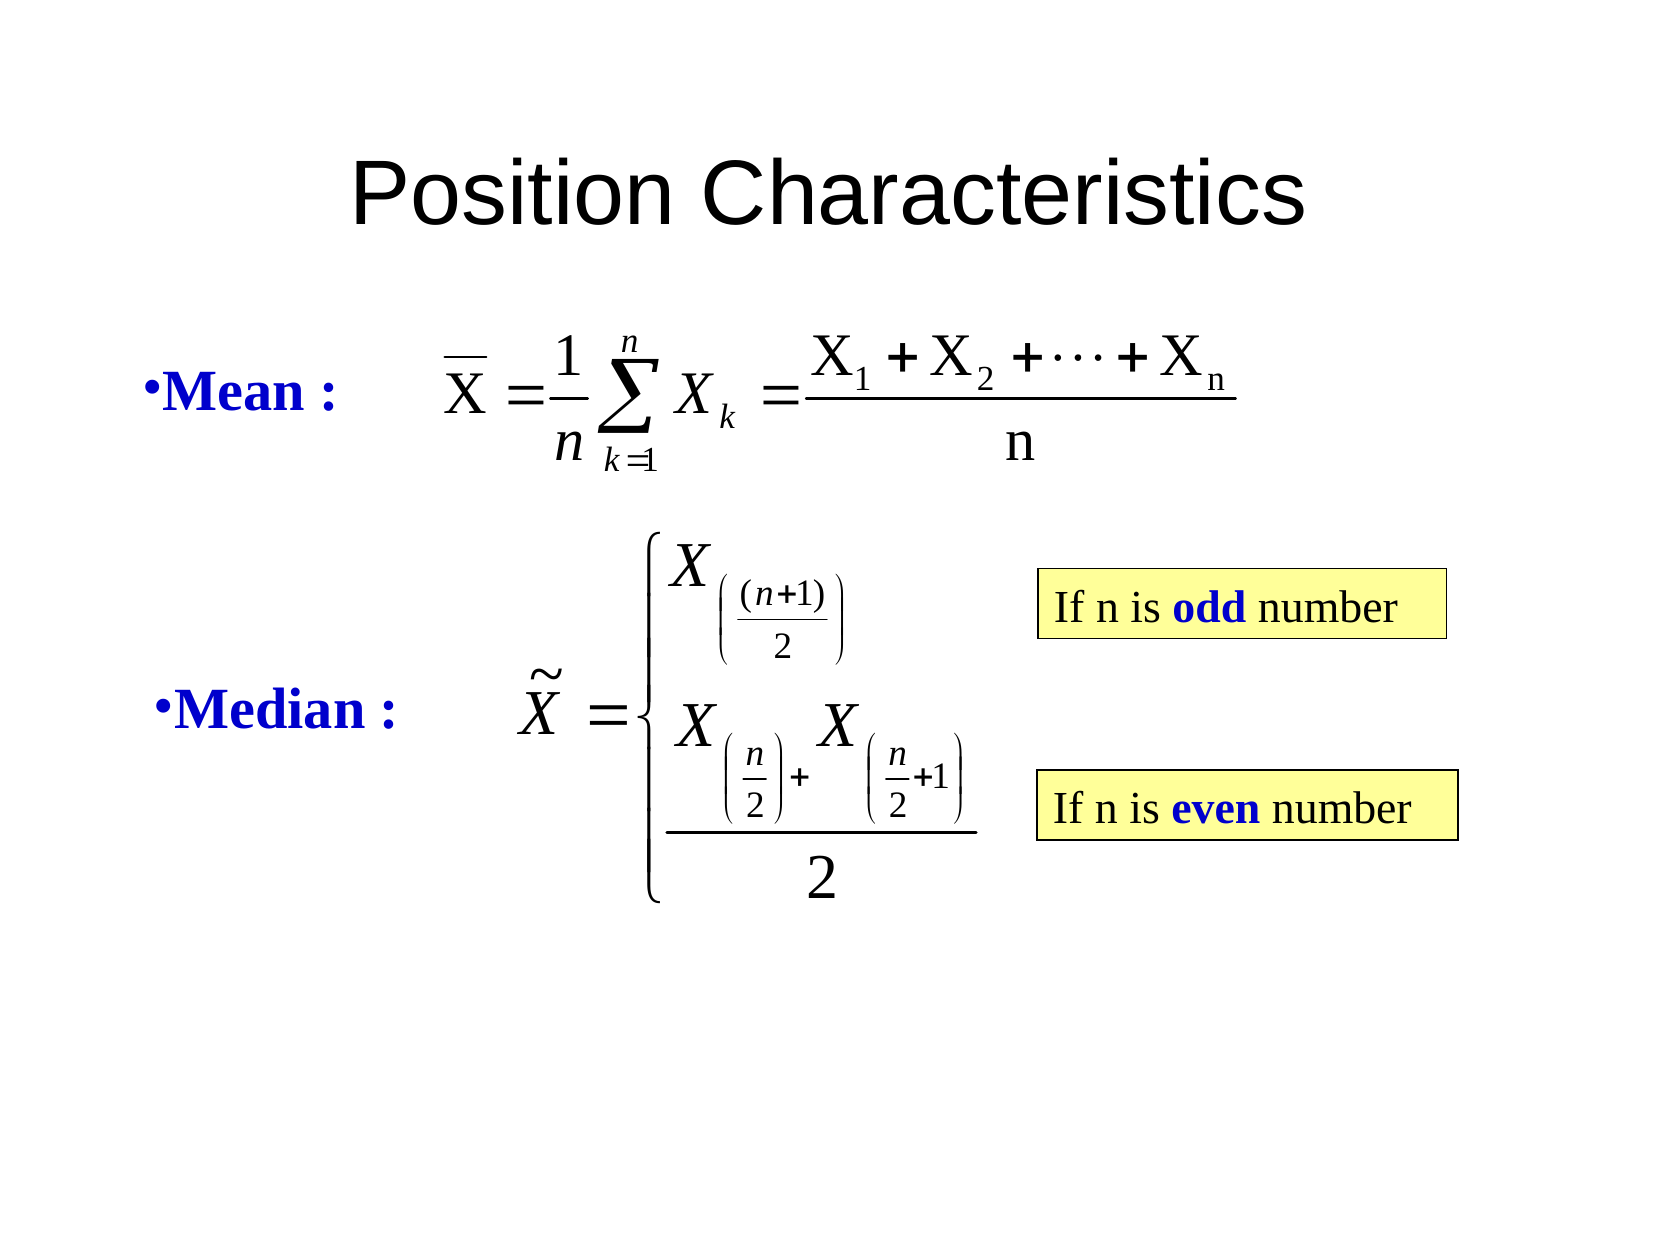

# Position Characteristics
Mean :
If n is odd number
Median :
If n is even number